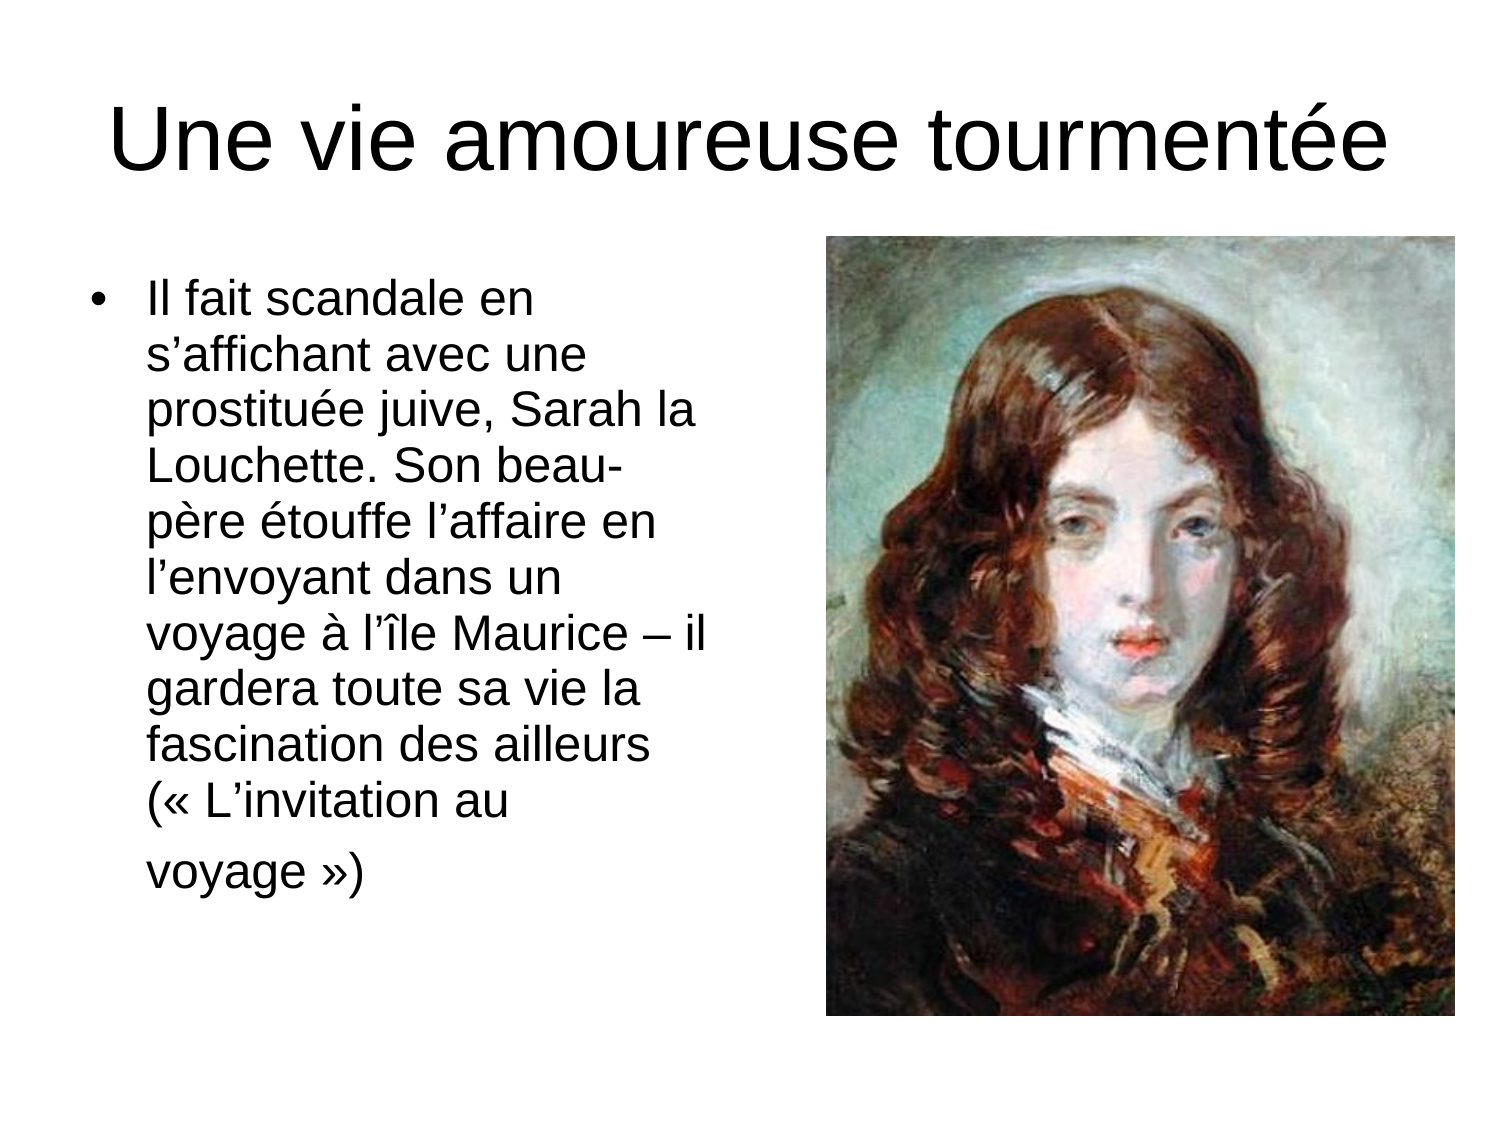

# Une vie amoureuse tourmentée
Il fait scandale en s’affichant avec une prostituée juive, Sarah la Louchette. Son beau-père étouffe l’affaire en l’envoyant dans un voyage à l’île Maurice – il gardera toute sa vie la fascination des ailleurs (« L’invitation au voyage »)